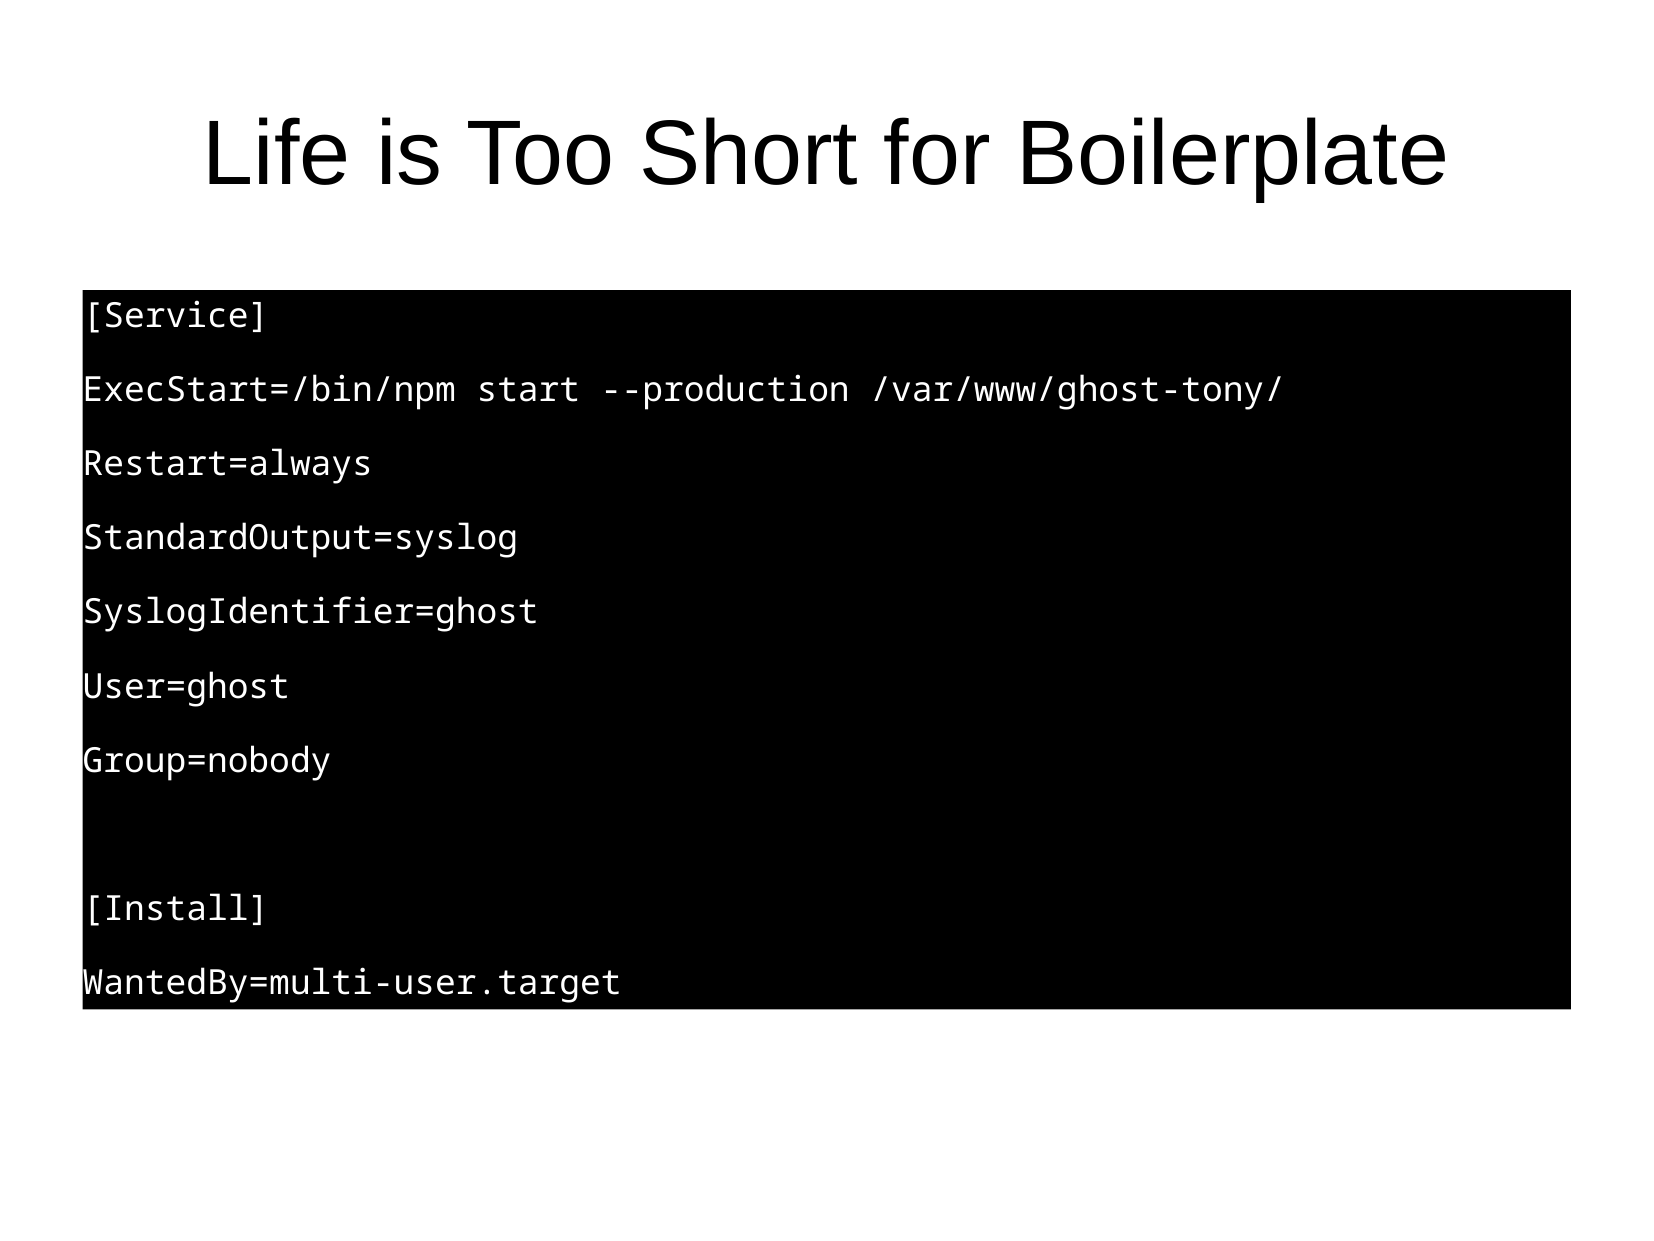

# Life is Too Short for Boilerplate
[Service]
ExecStart=/bin/npm start --production /var/www/ghost-tony/
Restart=always
StandardOutput=syslog
SyslogIdentifier=ghost
User=ghost
Group=nobody
[Install]
WantedBy=multi-user.target